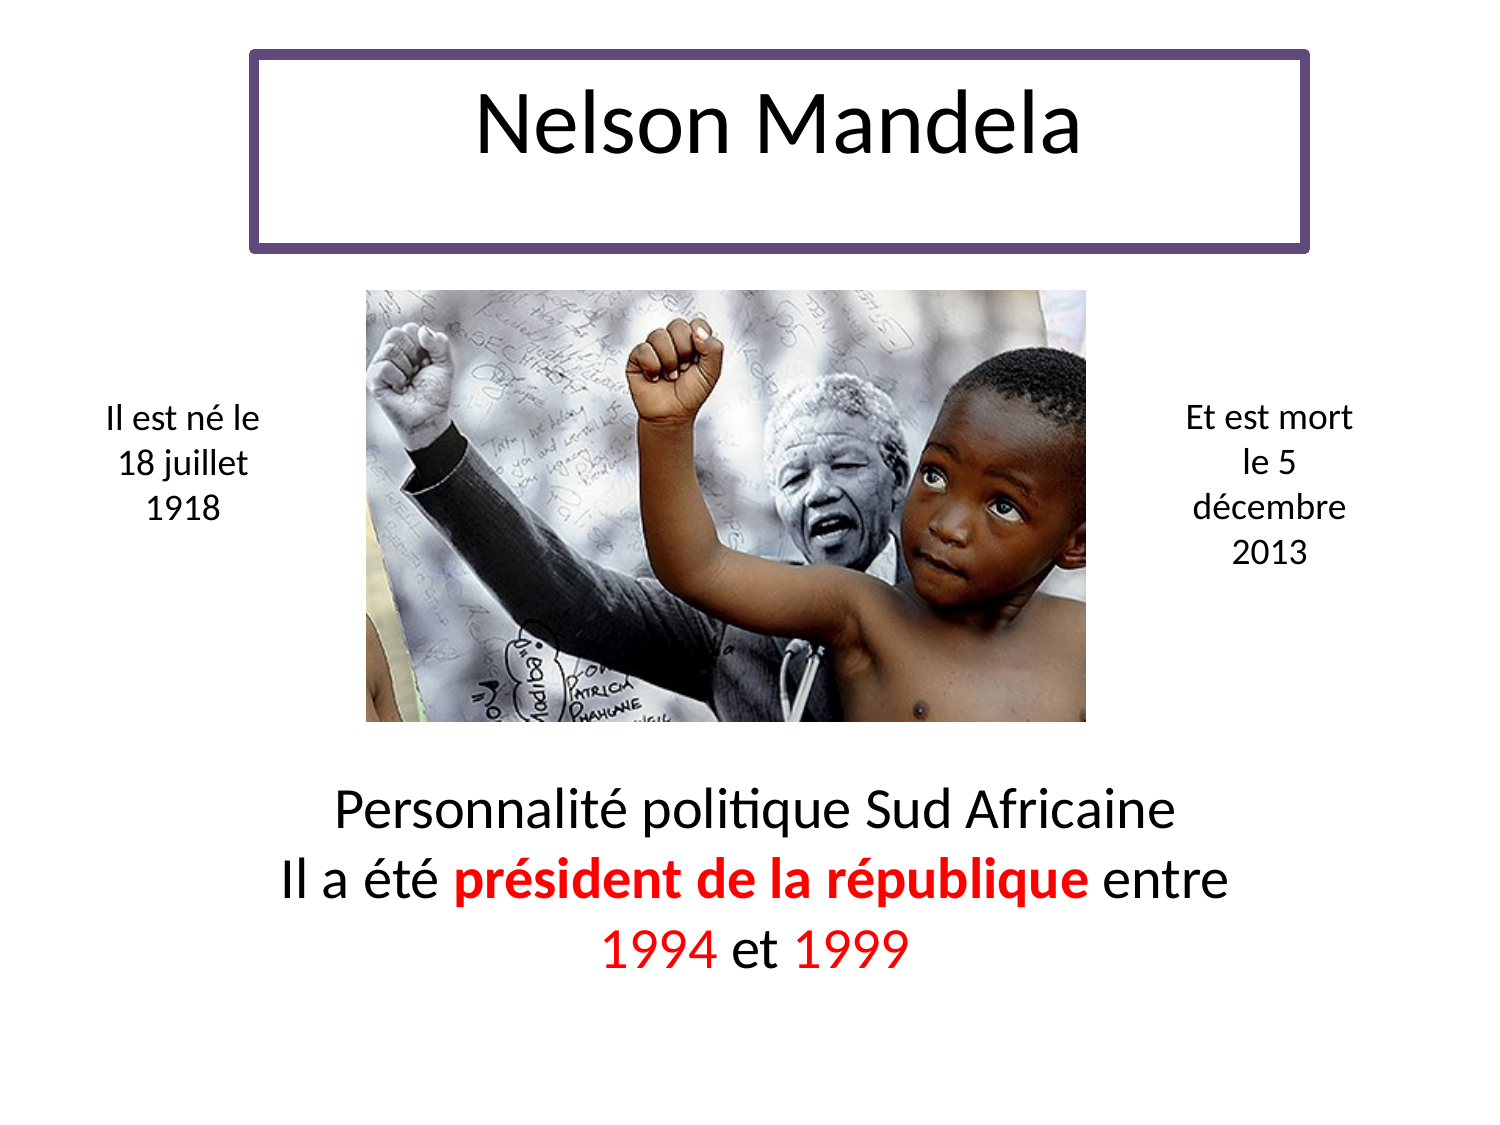

# Nelson Mandela
Et est mort le 5 décembre 2013
Il est né le 18 juillet 1918
Personnalité politique Sud Africaine
Il a été président de la république entre 1994 et 1999